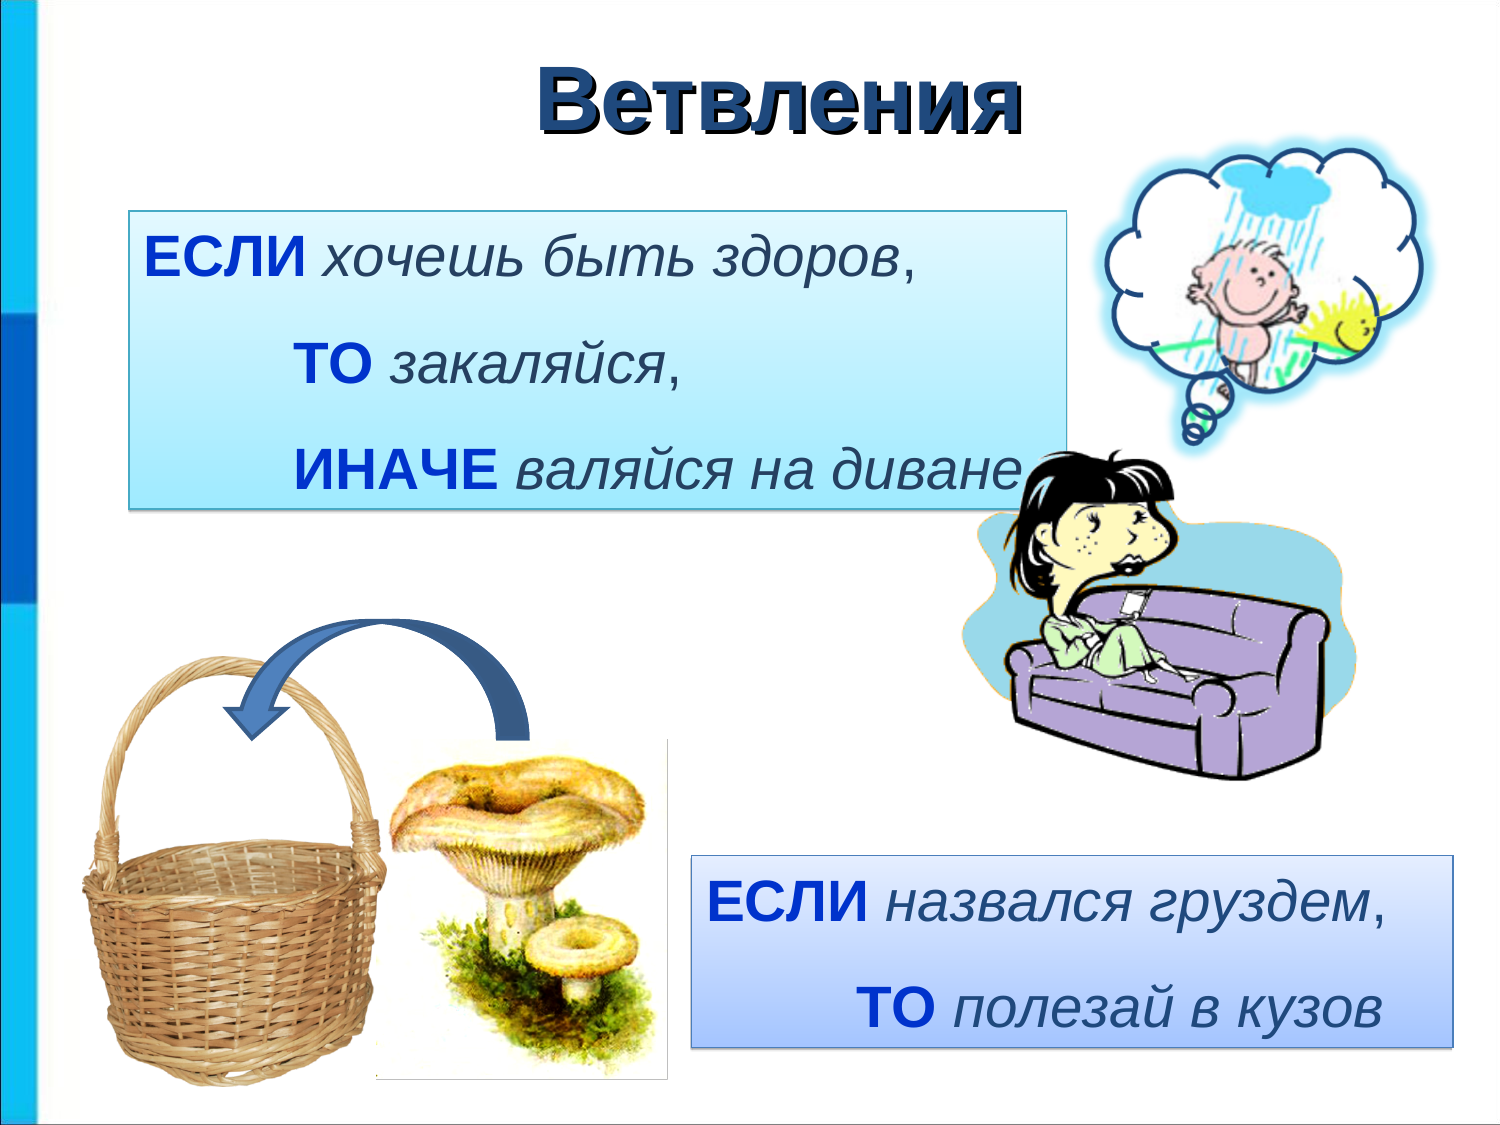

# Ветвления
ЕСЛИ хочешь быть здоров,
	ТО закаляйся,
	ИНАЧЕ валяйся на диване
ЕСЛИ назвался груздем,
	ТО полезай в кузов